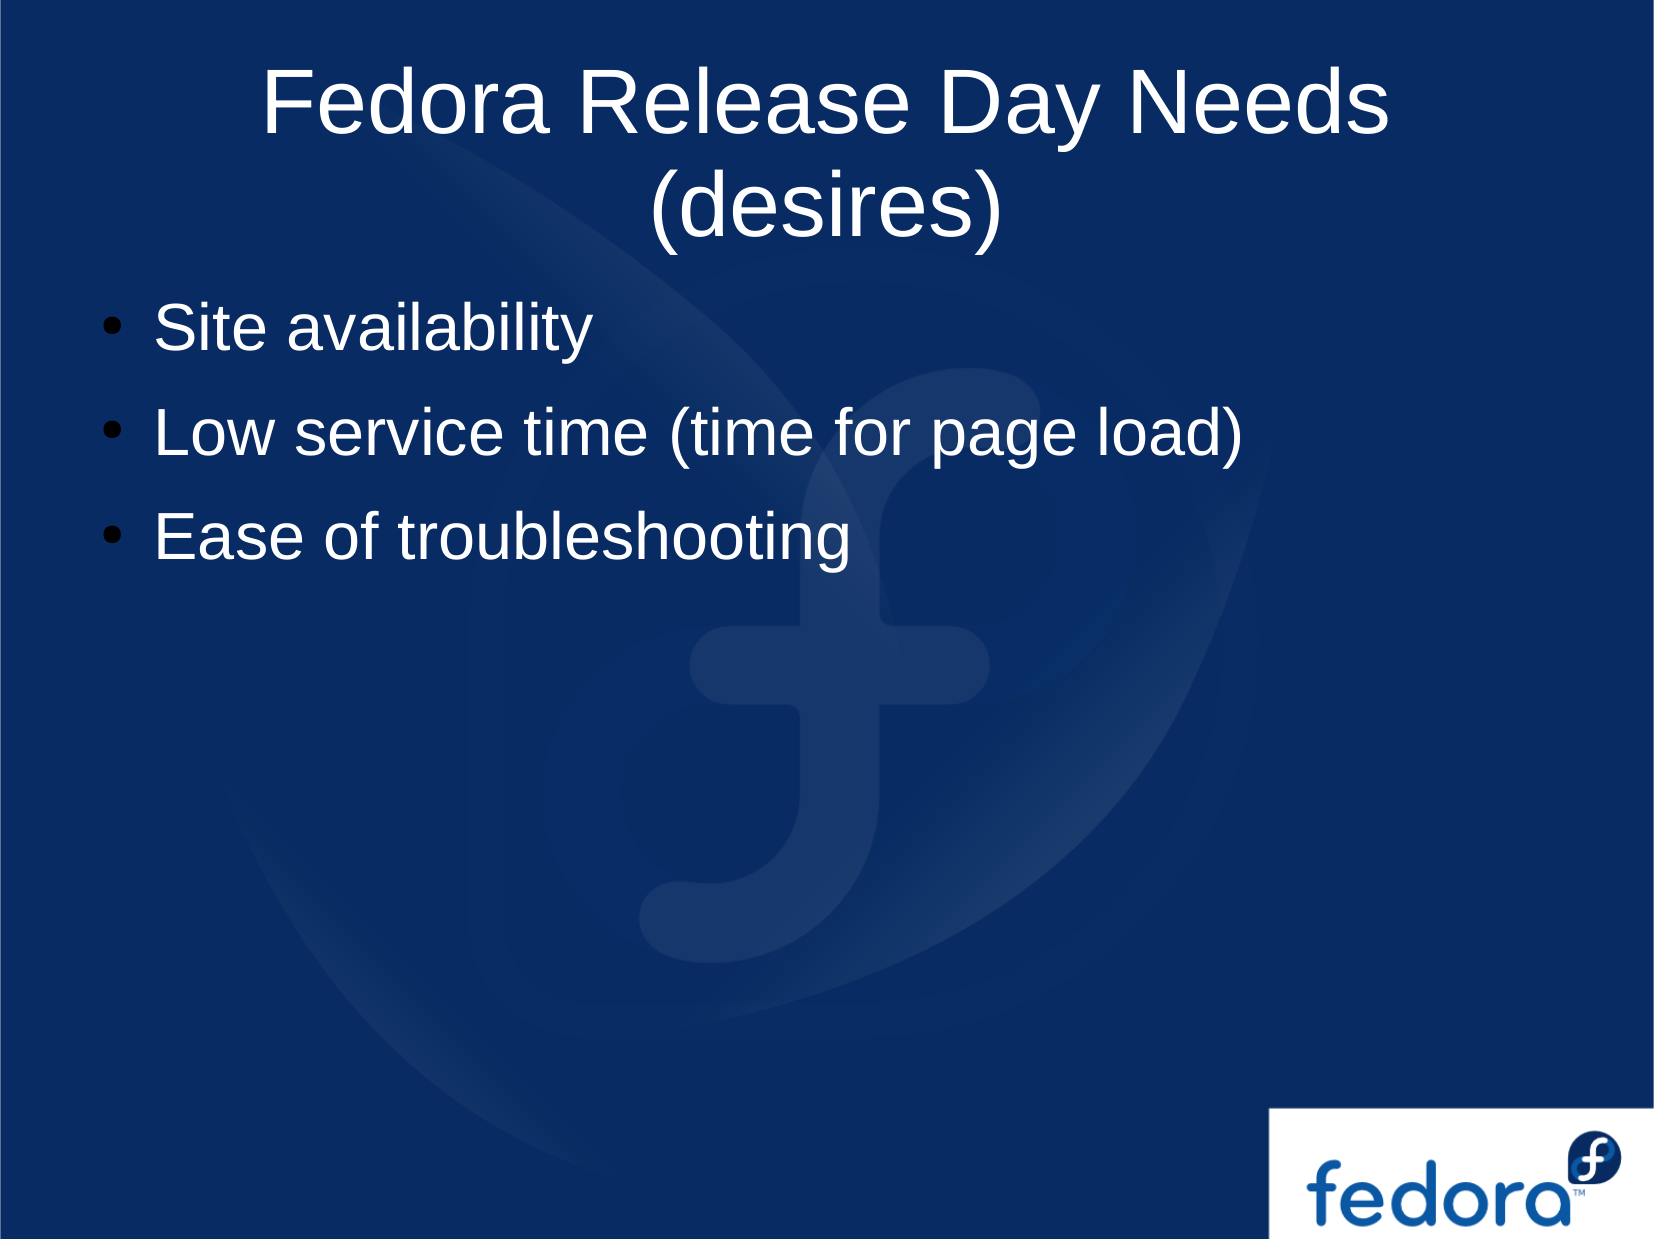

# Fedora Release Day Needs (desires)
Site availability
Low service time (time for page load)
Ease of troubleshooting